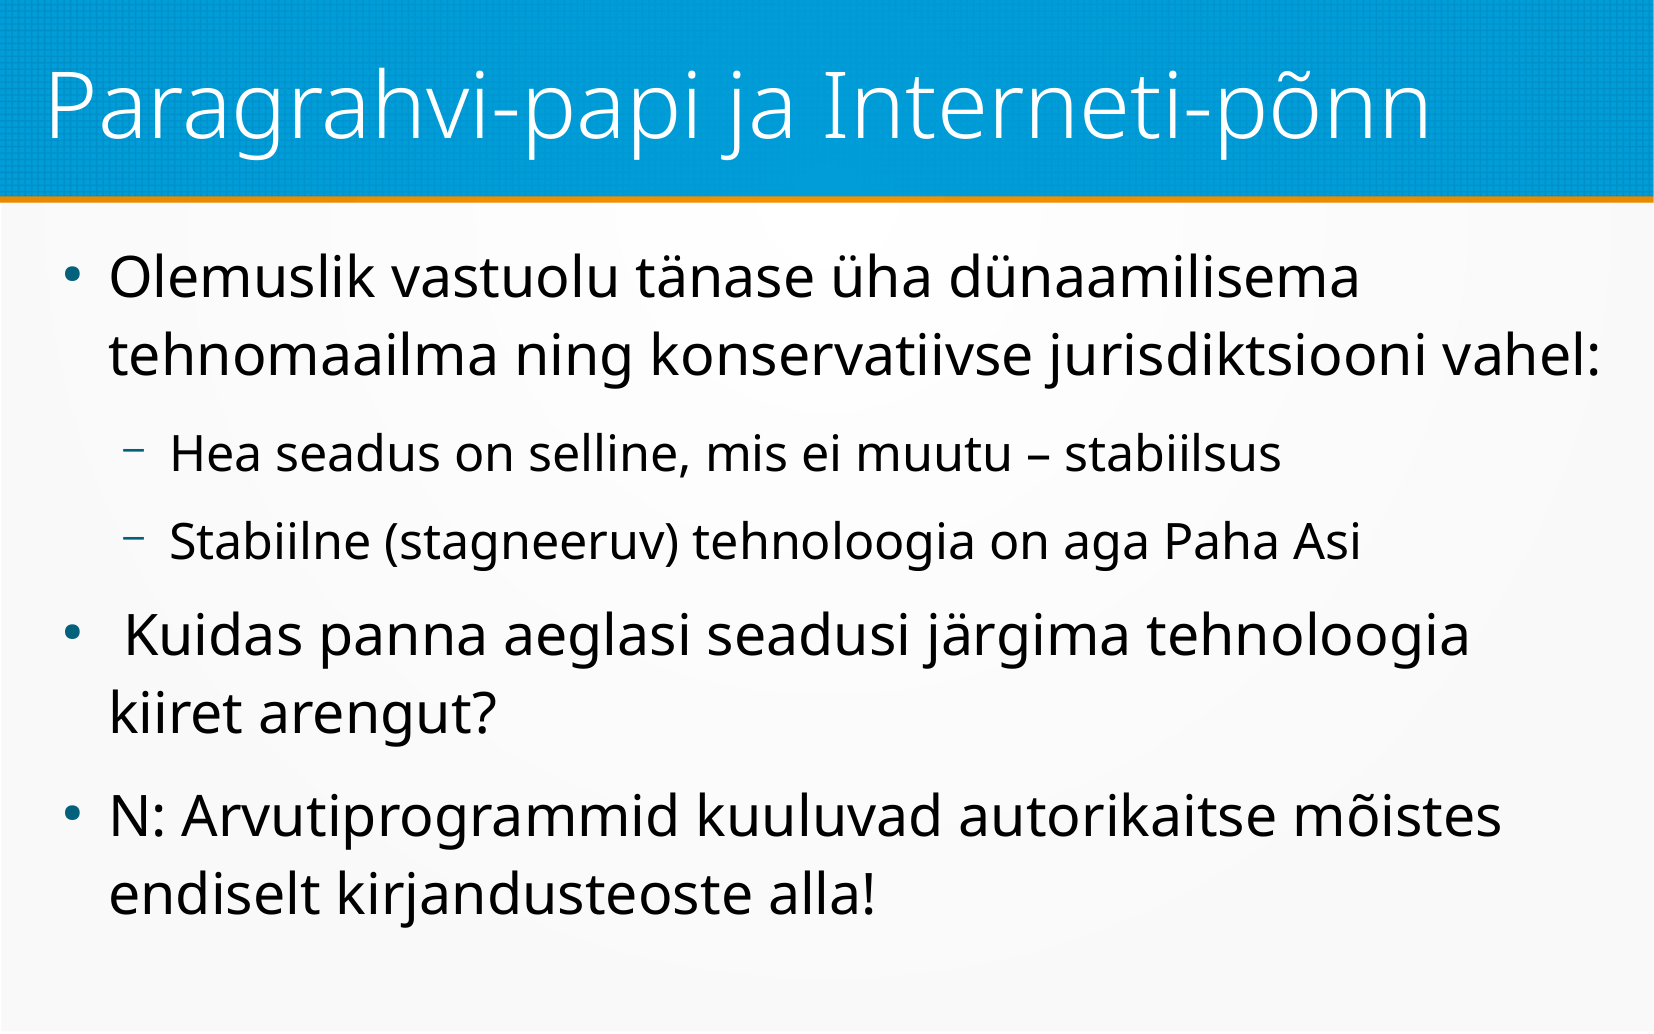

# Paragrahvi-papi ja Interneti-põnn
Olemuslik vastuolu tänase üha dünaamilisema tehnomaailma ning konservatiivse jurisdiktsiooni vahel:
Hea seadus on selline, mis ei muutu – stabiilsus
Stabiilne (stagneeruv) tehnoloogia on aga Paha Asi
 Kuidas panna aeglasi seadusi järgima tehnoloogia kiiret arengut?
N: Arvutiprogrammid kuuluvad autorikaitse mõistes endiselt kirjandusteoste alla!